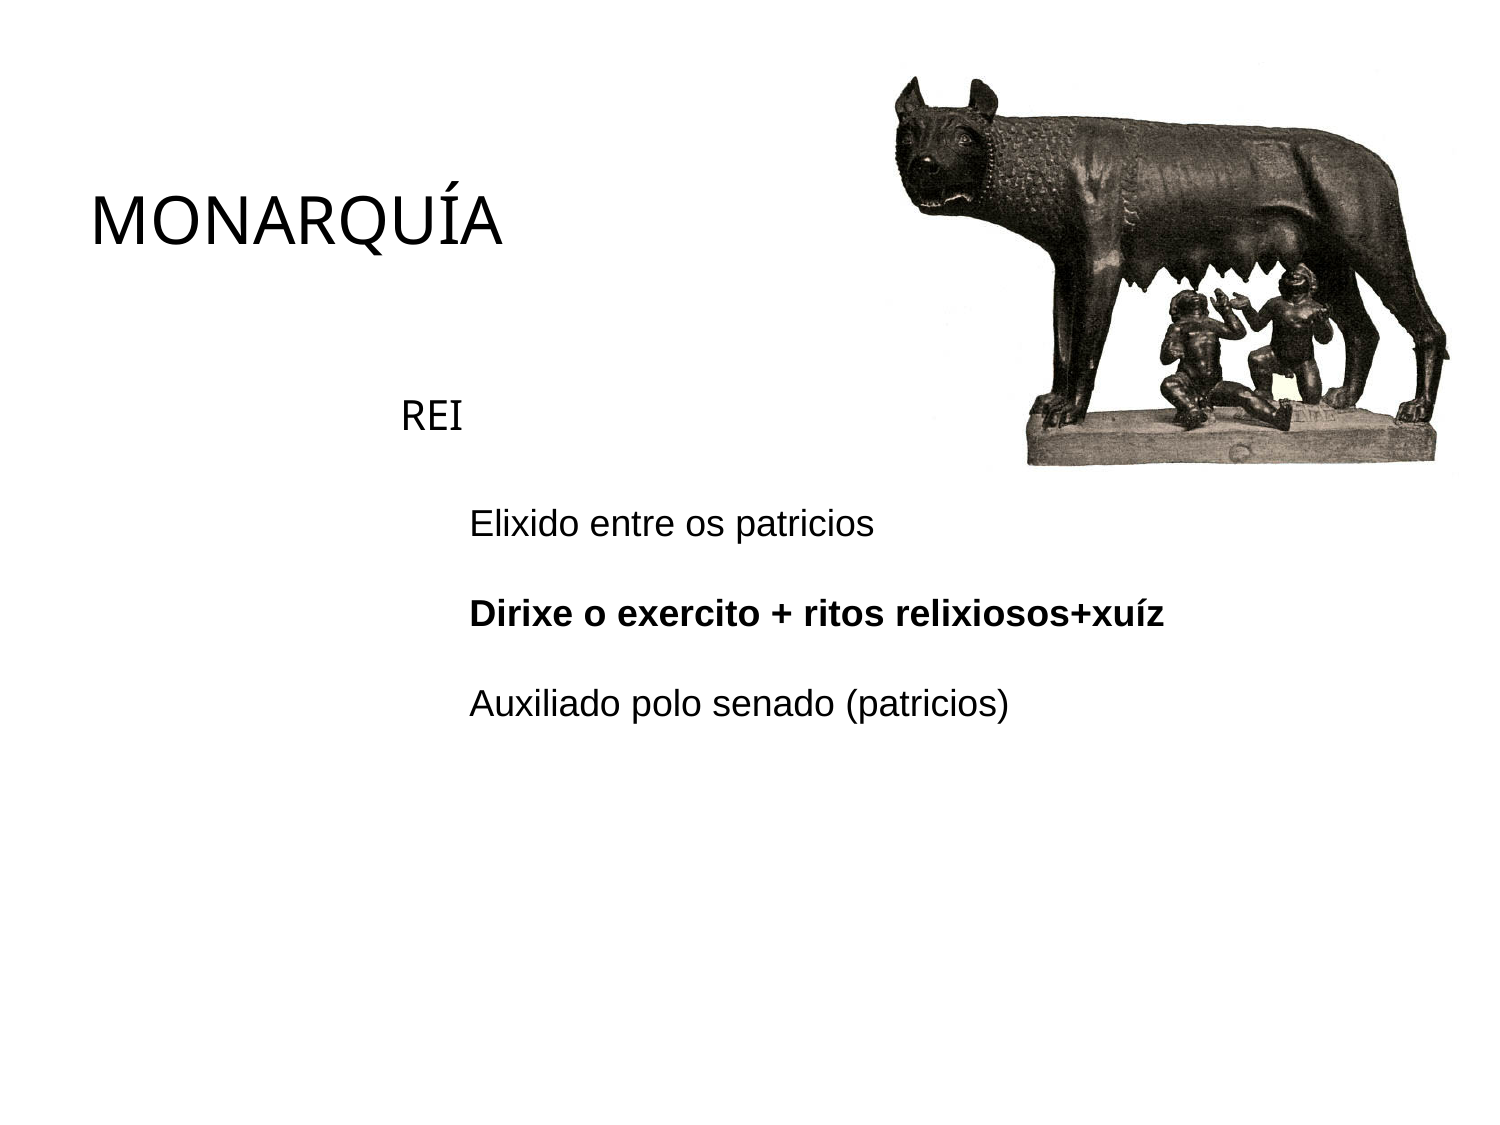

# MONARQUÍA
			 REI
Elixido entre os patricios
Dirixe o exercito + ritos relixiosos+xuíz
Auxiliado polo senado (patricios)